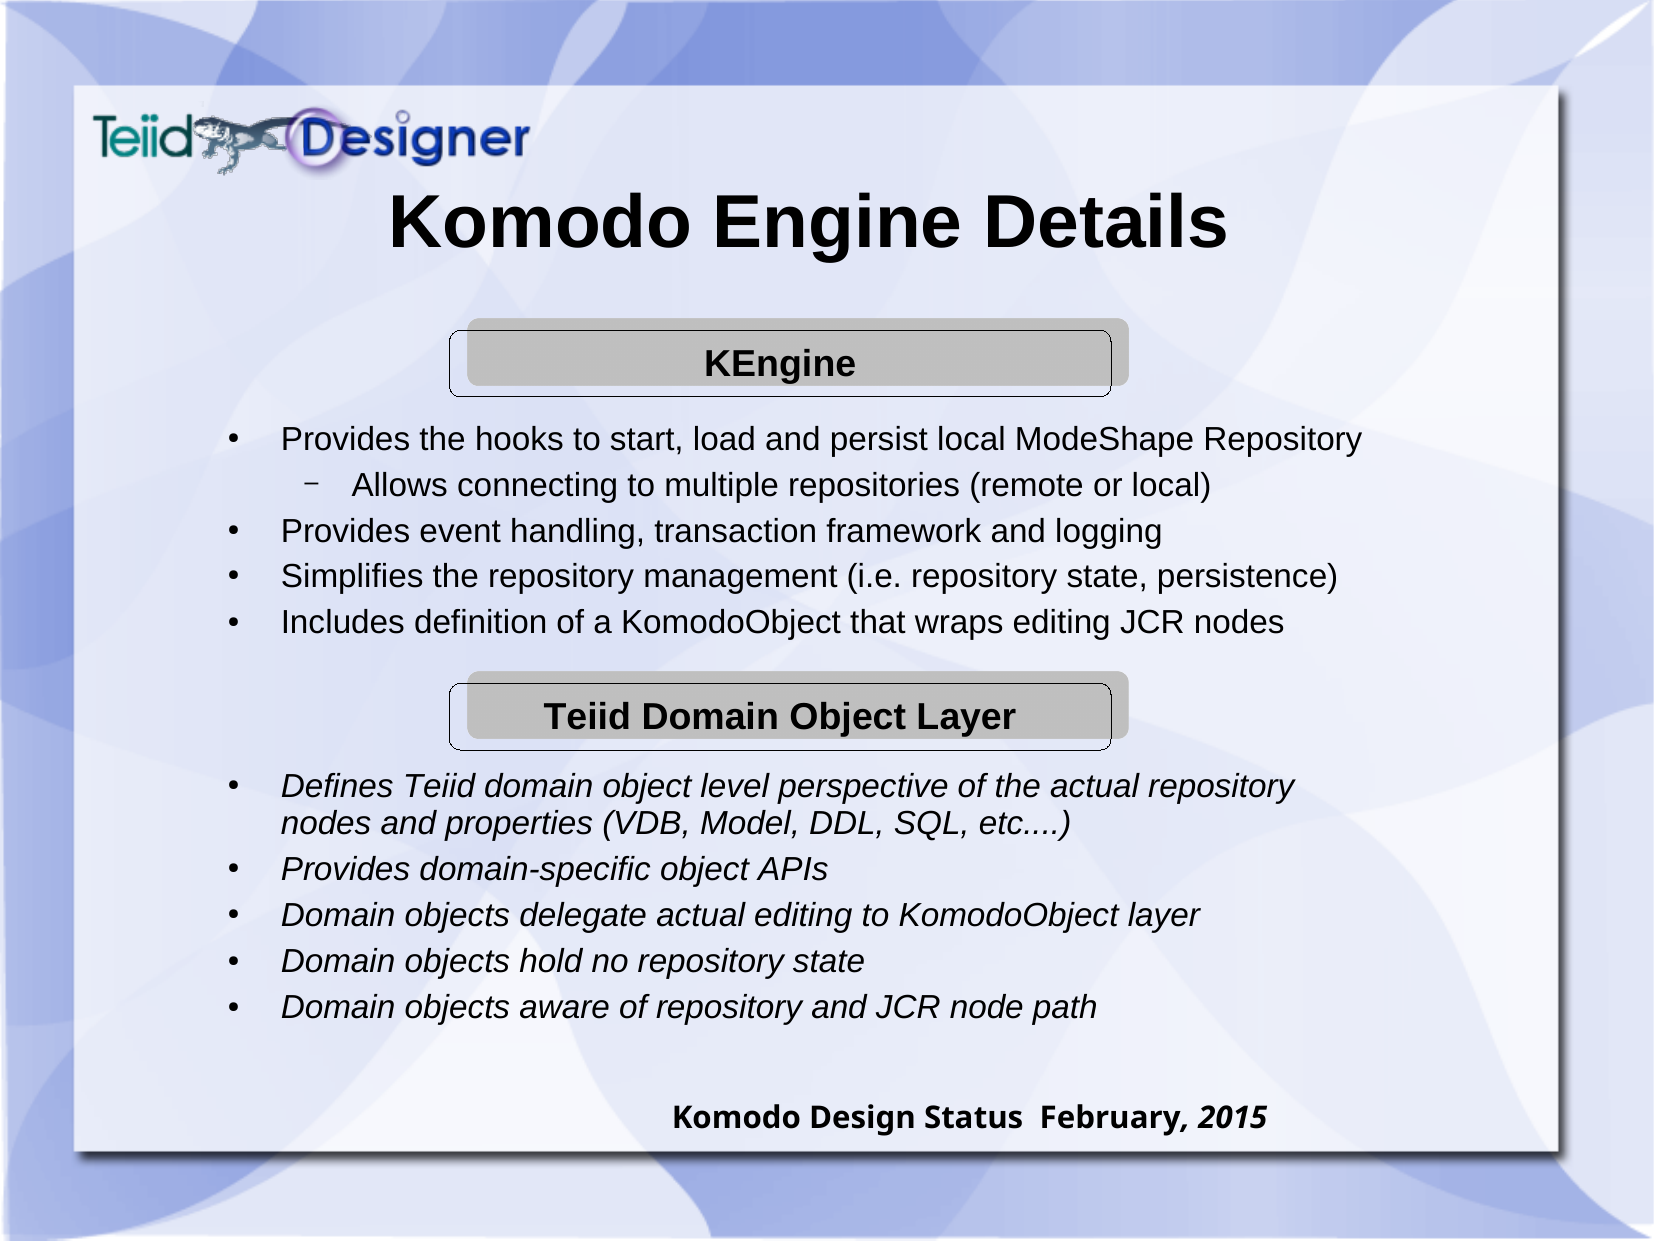

# Komodo Engine Details
KEngine
Provides the hooks to start, load and persist local ModeShape Repository
Allows connecting to multiple repositories (remote or local)
Provides event handling, transaction framework and logging
Simplifies the repository management (i.e. repository state, persistence)
Includes definition of a KomodoObject that wraps editing JCR nodes
Teiid Domain Object Layer
Defines Teiid domain object level perspective of the actual repository nodes and properties (VDB, Model, DDL, SQL, etc....)
Provides domain-specific object APIs
Domain objects delegate actual editing to KomodoObject layer
Domain objects hold no repository state
Domain objects aware of repository and JCR node path